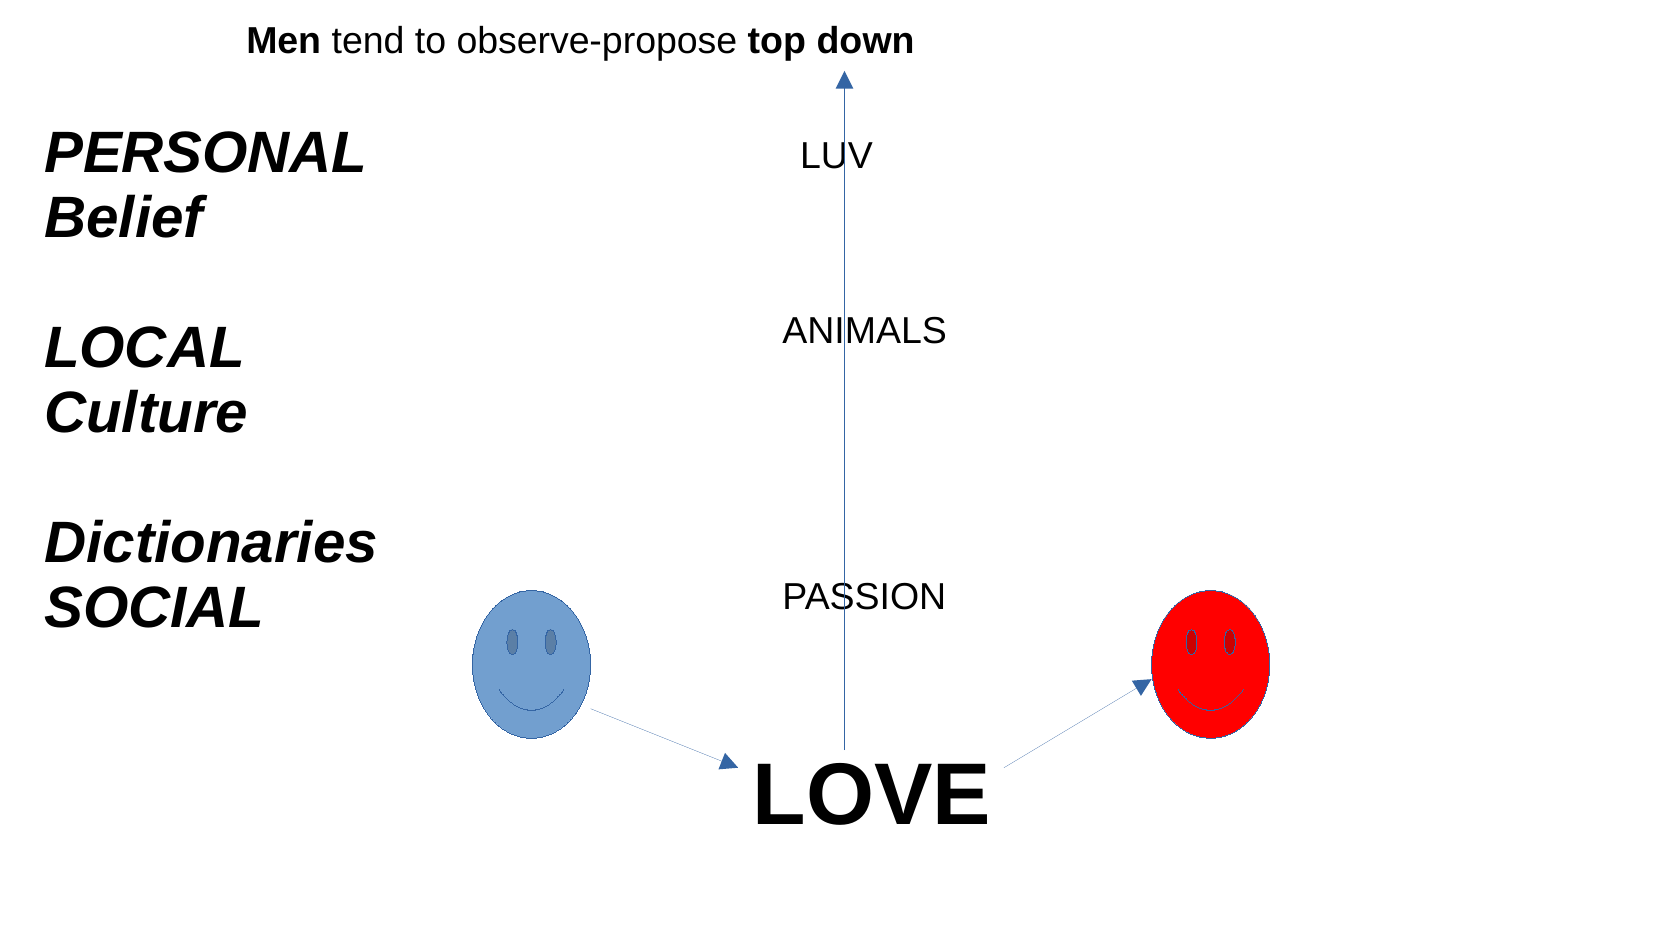

Men tend to observe-propose top down
PERSONAL
Belief
LOCAL
Culture
Dictionaries
SOCIAL
LUV
ANIMALS
PASSION
LOVE